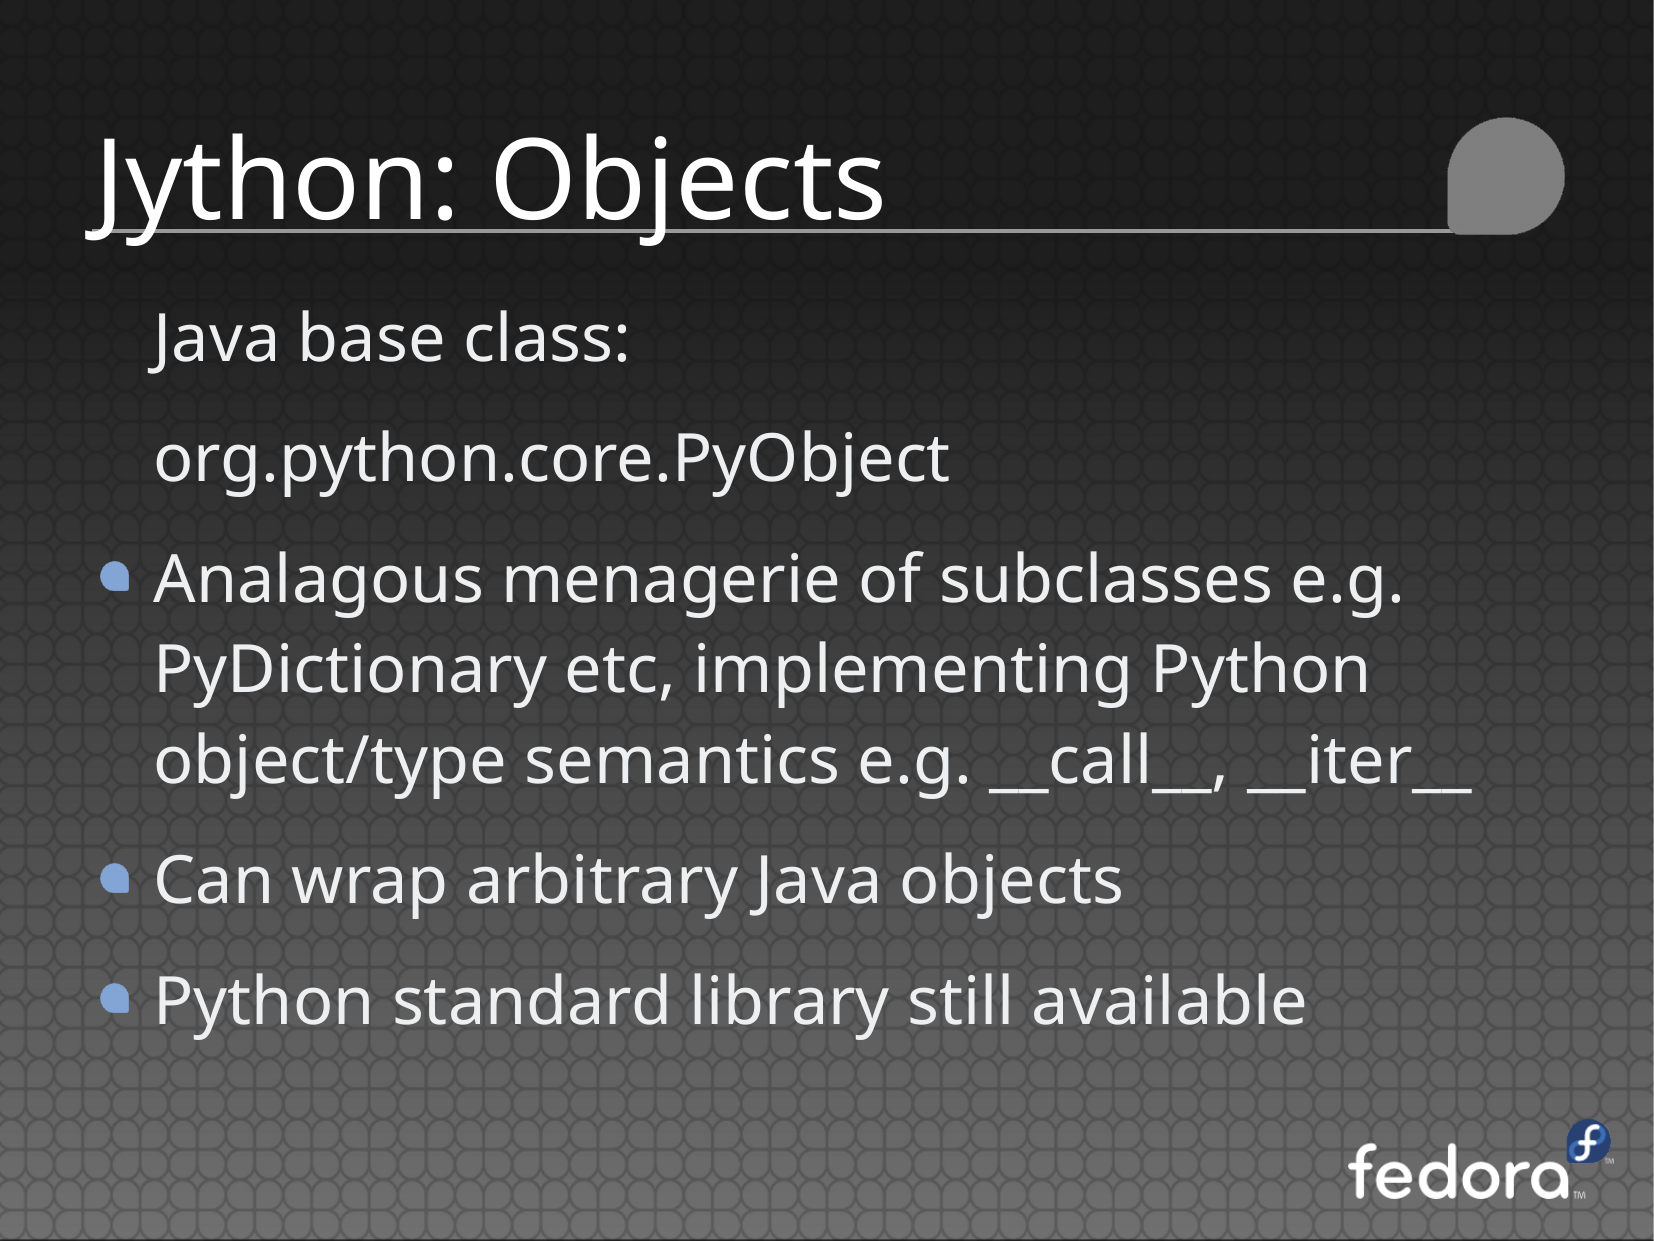

Jython: Objects
# Java base class:
org.python.core.PyObject
Analagous menagerie of subclasses e.g. PyDictionary etc, implementing Python object/type semantics e.g. __call__, __iter__
Can wrap arbitrary Java objects
Python standard library still available